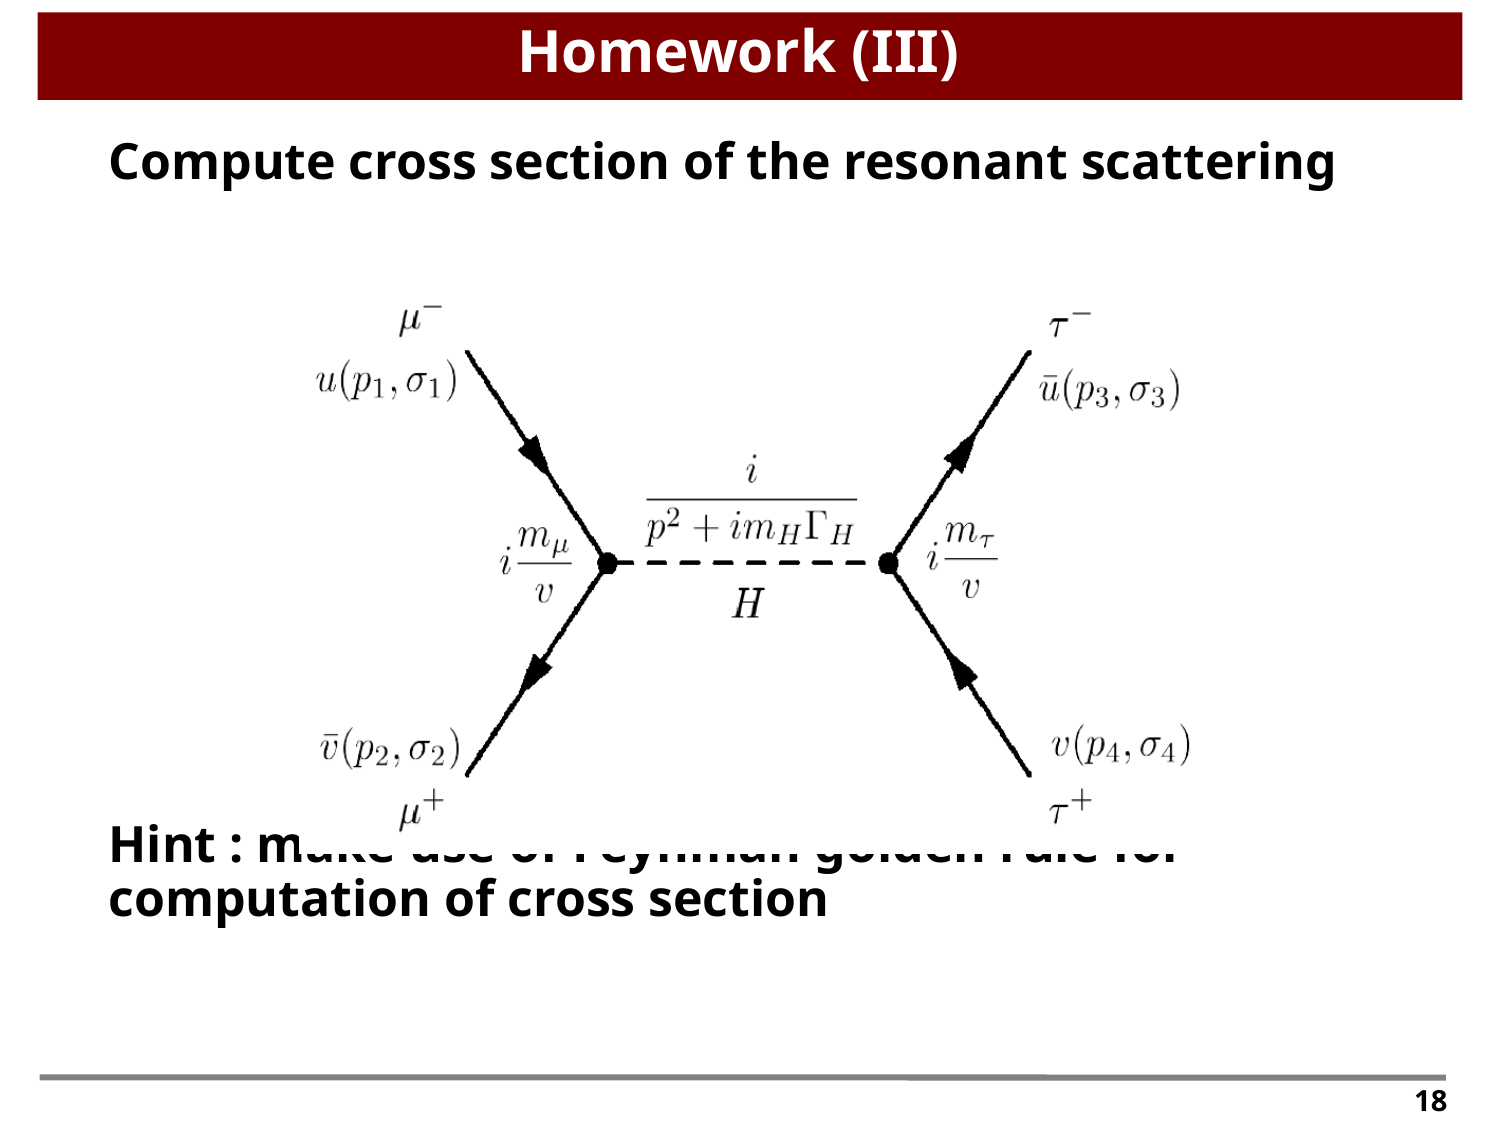

# Homework (III)
 	Compute cross section of the resonant scattering
 	Hint : make use of Feynman golden rule for computation of cross section